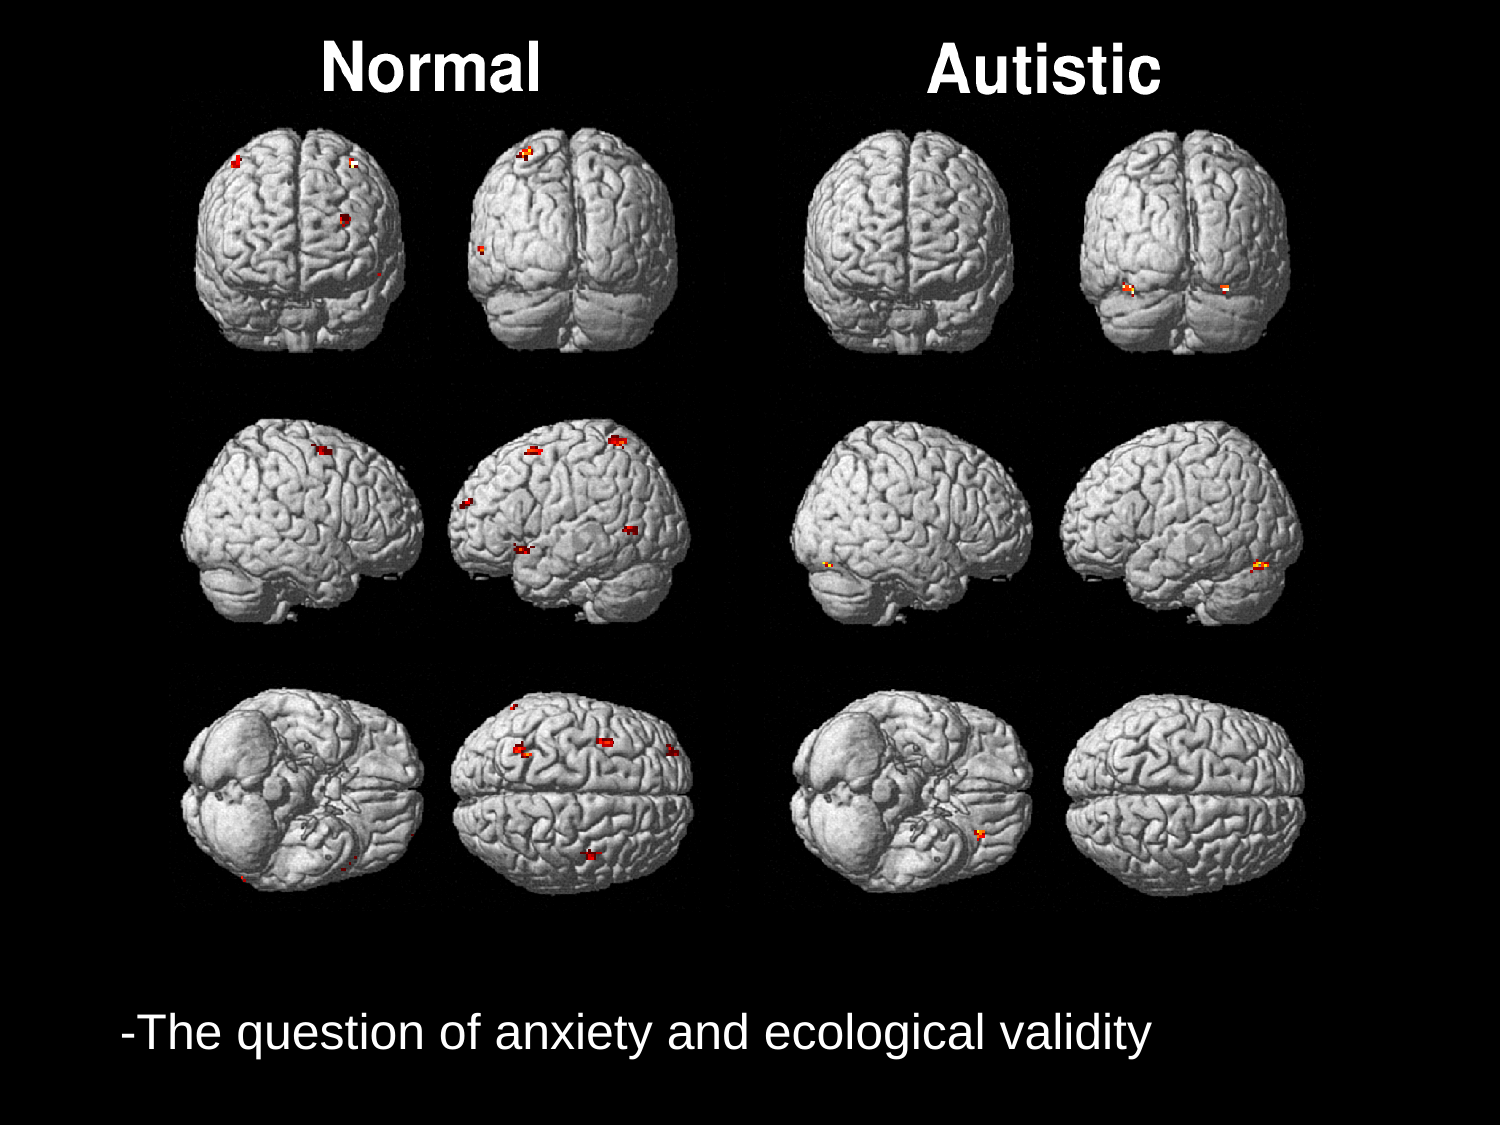

-The question of anxiety and ecological validity